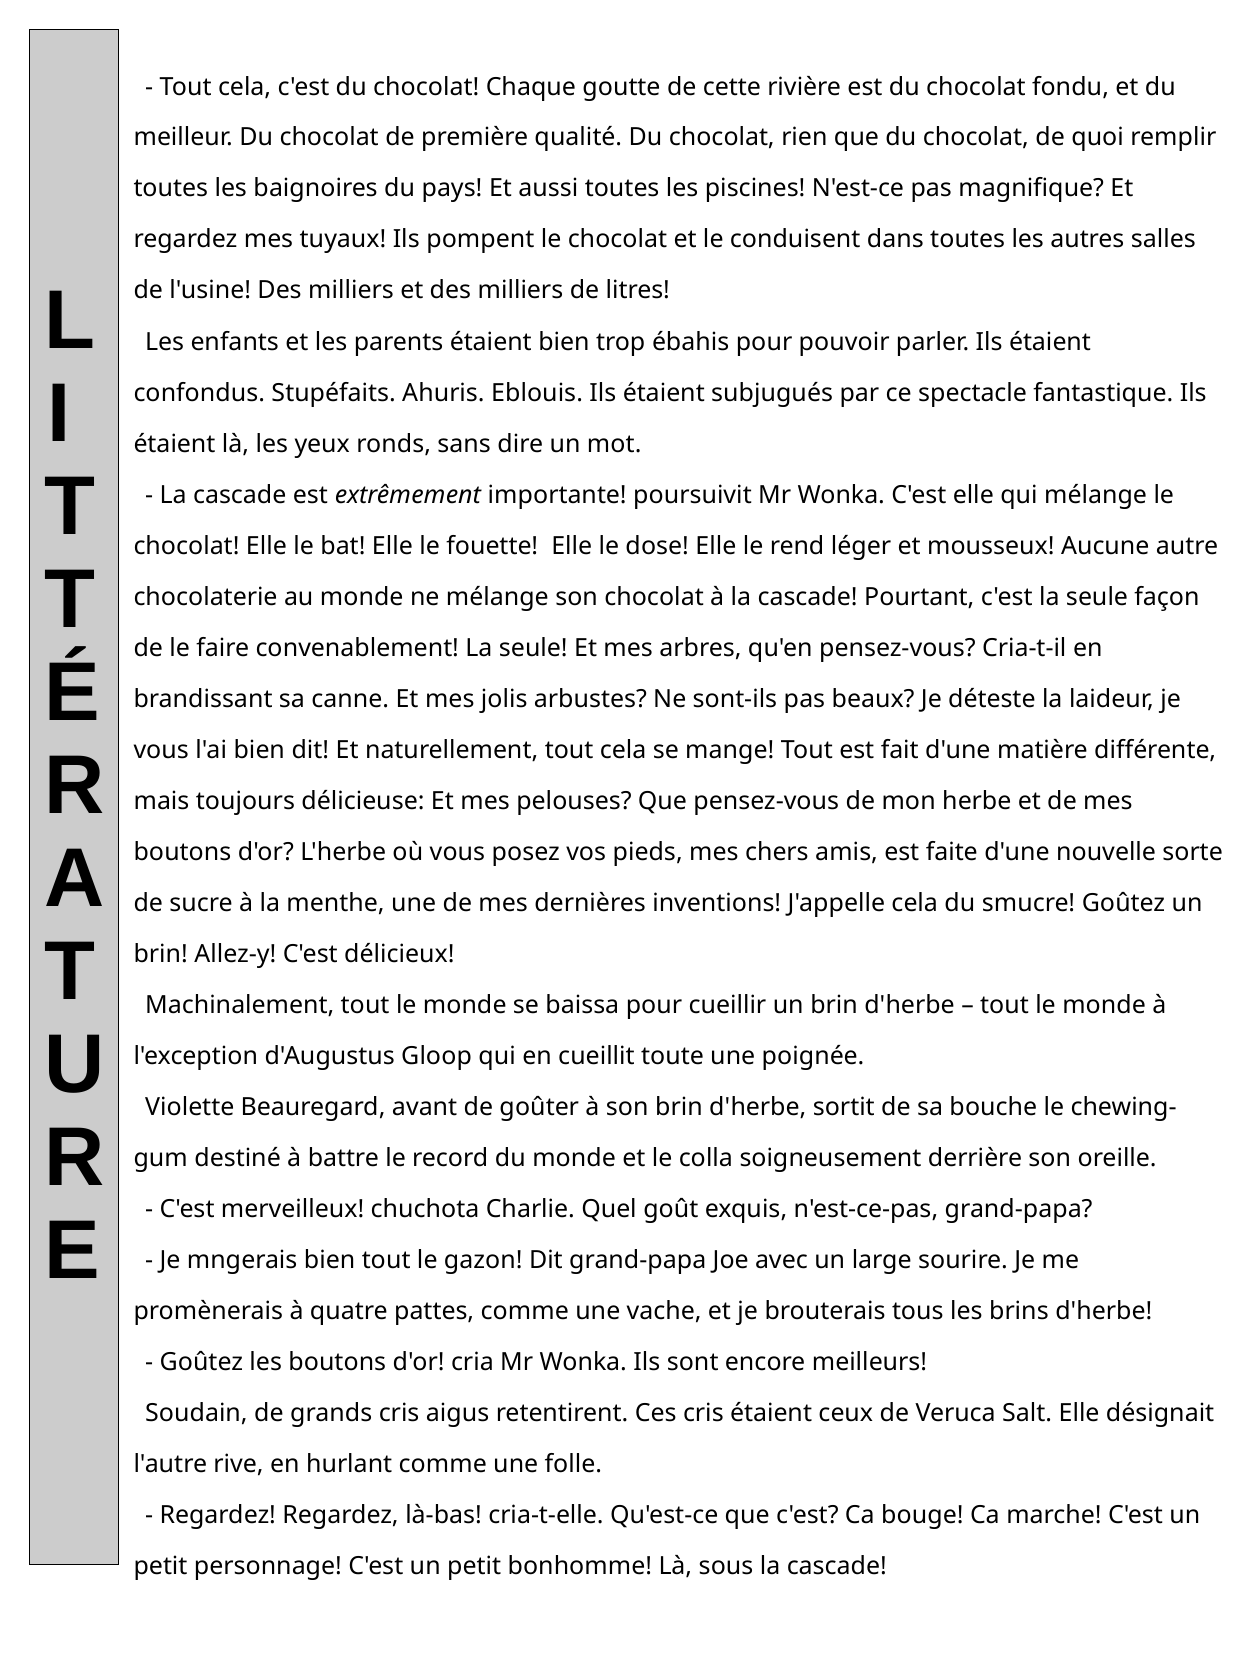

- Tout cela, c'est du chocolat! Chaque goutte de cette rivière est du chocolat fondu, et du meilleur. Du chocolat de première qualité. Du chocolat, rien que du chocolat, de quoi remplir toutes les baignoires du pays! Et aussi toutes les piscines! N'est-ce pas magnifique? Et regardez mes tuyaux! Ils pompent le chocolat et le conduisent dans toutes les autres salles de l'usine! Des milliers et des milliers de litres!
Les enfants et les parents étaient bien trop ébahis pour pouvoir parler. Ils étaient confondus. Stupéfaits. Ahuris. Eblouis. Ils étaient subjugués par ce spectacle fantastique. Ils étaient là, les yeux ronds, sans dire un mot.
- La cascade est extrêmement importante! poursuivit Mr Wonka. C'est elle qui mélange le chocolat! Elle le bat! Elle le fouette! Elle le dose! Elle le rend léger et mousseux! Aucune autre chocolaterie au monde ne mélange son chocolat à la cascade! Pourtant, c'est la seule façon de le faire convenablement! La seule! Et mes arbres, qu'en pensez-vous? Cria-t-il en brandissant sa canne. Et mes jolis arbustes? Ne sont-ils pas beaux? Je déteste la laideur, je vous l'ai bien dit! Et naturellement, tout cela se mange! Tout est fait d'une matière différente, mais toujours délicieuse: Et mes pelouses? Que pensez-vous de mon herbe et de mes boutons d'or? L'herbe où vous posez vos pieds, mes chers amis, est faite d'une nouvelle sorte de sucre à la menthe, une de mes dernières inventions! J'appelle cela du smucre! Goûtez un brin! Allez-y! C'est délicieux!
Machinalement, tout le monde se baissa pour cueillir un brin d'herbe – tout le monde à l'exception d'Augustus Gloop qui en cueillit toute une poignée.
Violette Beauregard, avant de goûter à son brin d'herbe, sortit de sa bouche le chewing-gum destiné à battre le record du monde et le colla soigneusement derrière son oreille.
- C'est merveilleux! chuchota Charlie. Quel goût exquis, n'est-ce-pas, grand-papa?
- Je mngerais bien tout le gazon! Dit grand-papa Joe avec un large sourire. Je me promènerais à quatre pattes, comme une vache, et je brouterais tous les brins d'herbe!
- Goûtez les boutons d'or! cria Mr Wonka. Ils sont encore meilleurs!
Soudain, de grands cris aigus retentirent. Ces cris étaient ceux de Veruca Salt. Elle désignait l'autre rive, en hurlant comme une folle.
- Regardez! Regardez, là-bas! cria-t-elle. Qu'est-ce que c'est? Ca bouge! Ca marche! C'est un petit personnage! C'est un petit bonhomme! Là, sous la cascade!
LITTÉRATURE